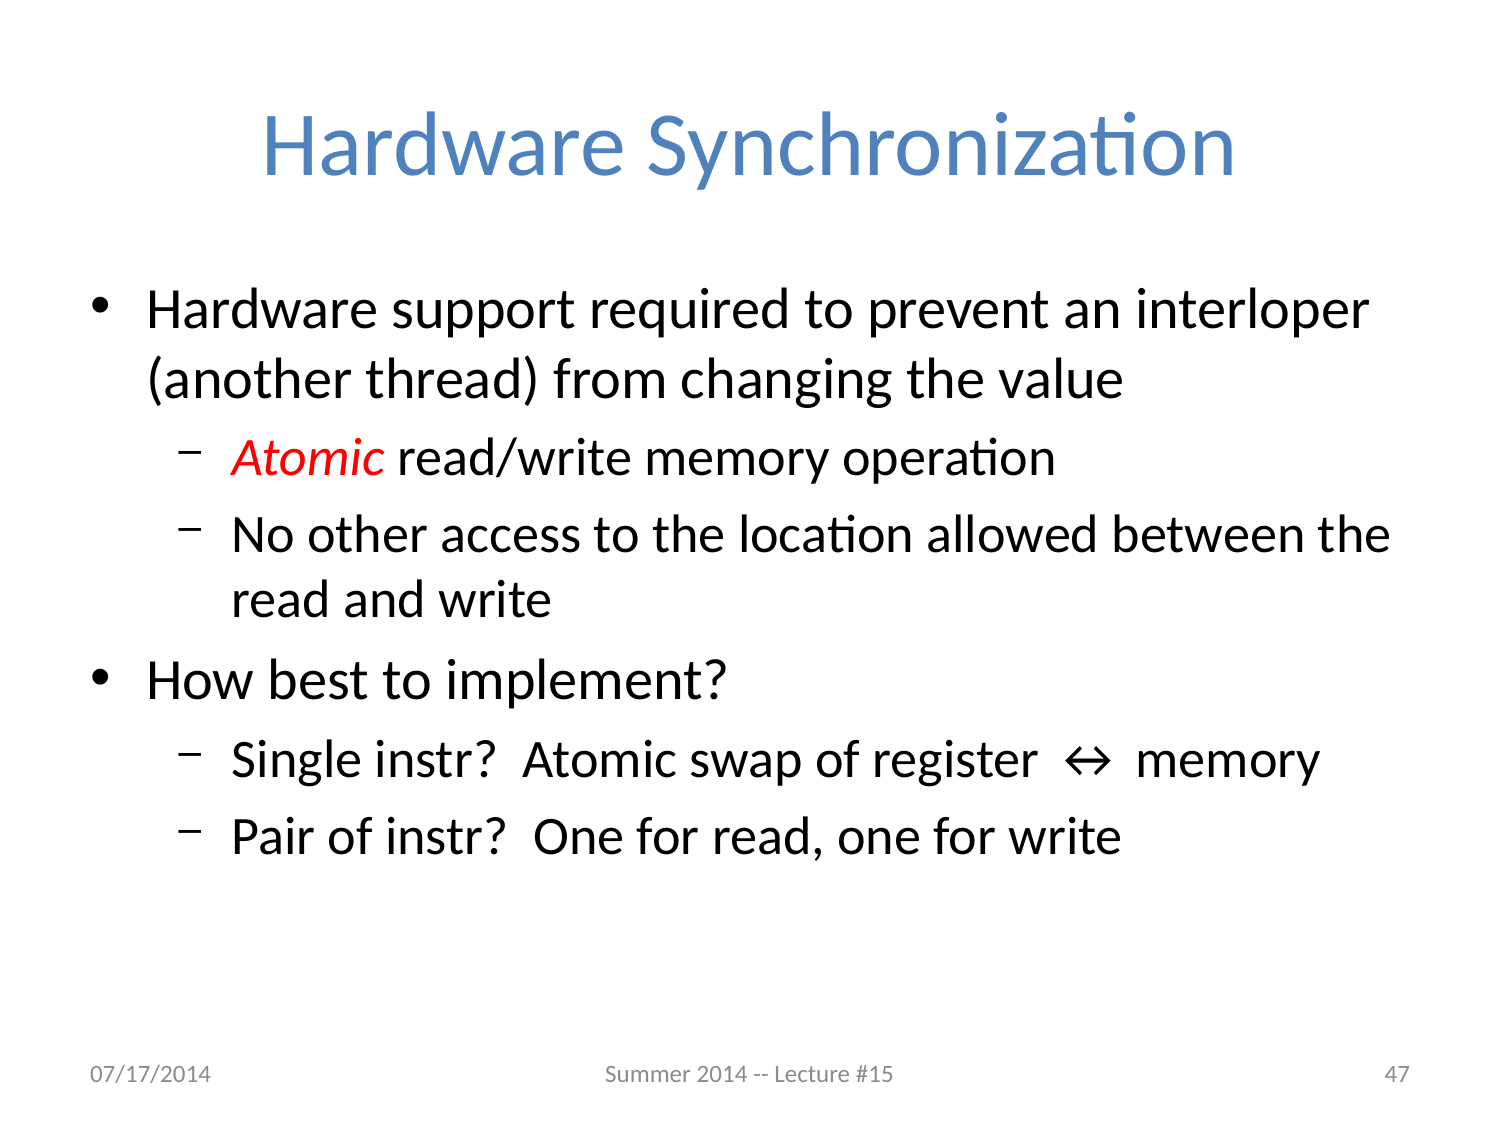

# Hardware Synchronization
Hardware support required to prevent an interloper (another thread) from changing the value
Atomic read/write memory operation
No other access to the location allowed between the read and write
How best to implement?
Single instr? Atomic swap of register ↔ memory
Pair of instr? One for read, one for write
07/17/2014
Summer 2014 -- Lecture #15